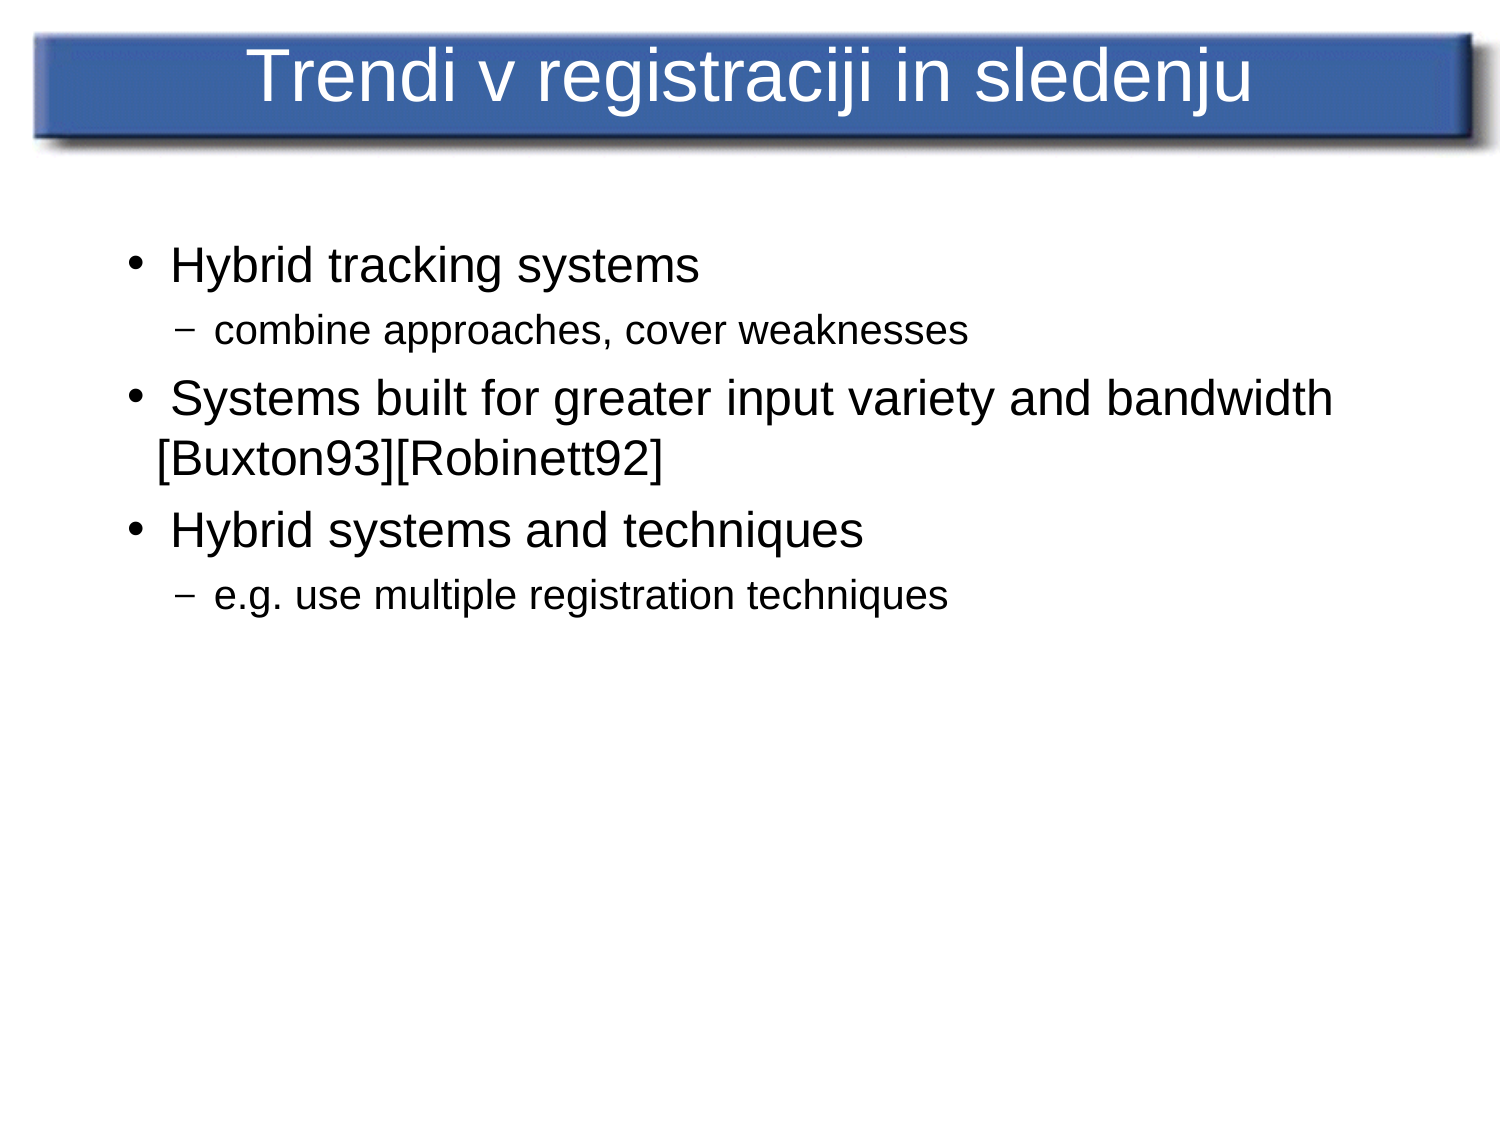

# Trendi v registraciji in sledenju
 Hybrid tracking systems
 combine approaches, cover weaknesses
 Systems built for greater input variety and bandwidth [Buxton93][Robinett92]
 Hybrid systems and techniques
 e.g. use multiple registration techniques